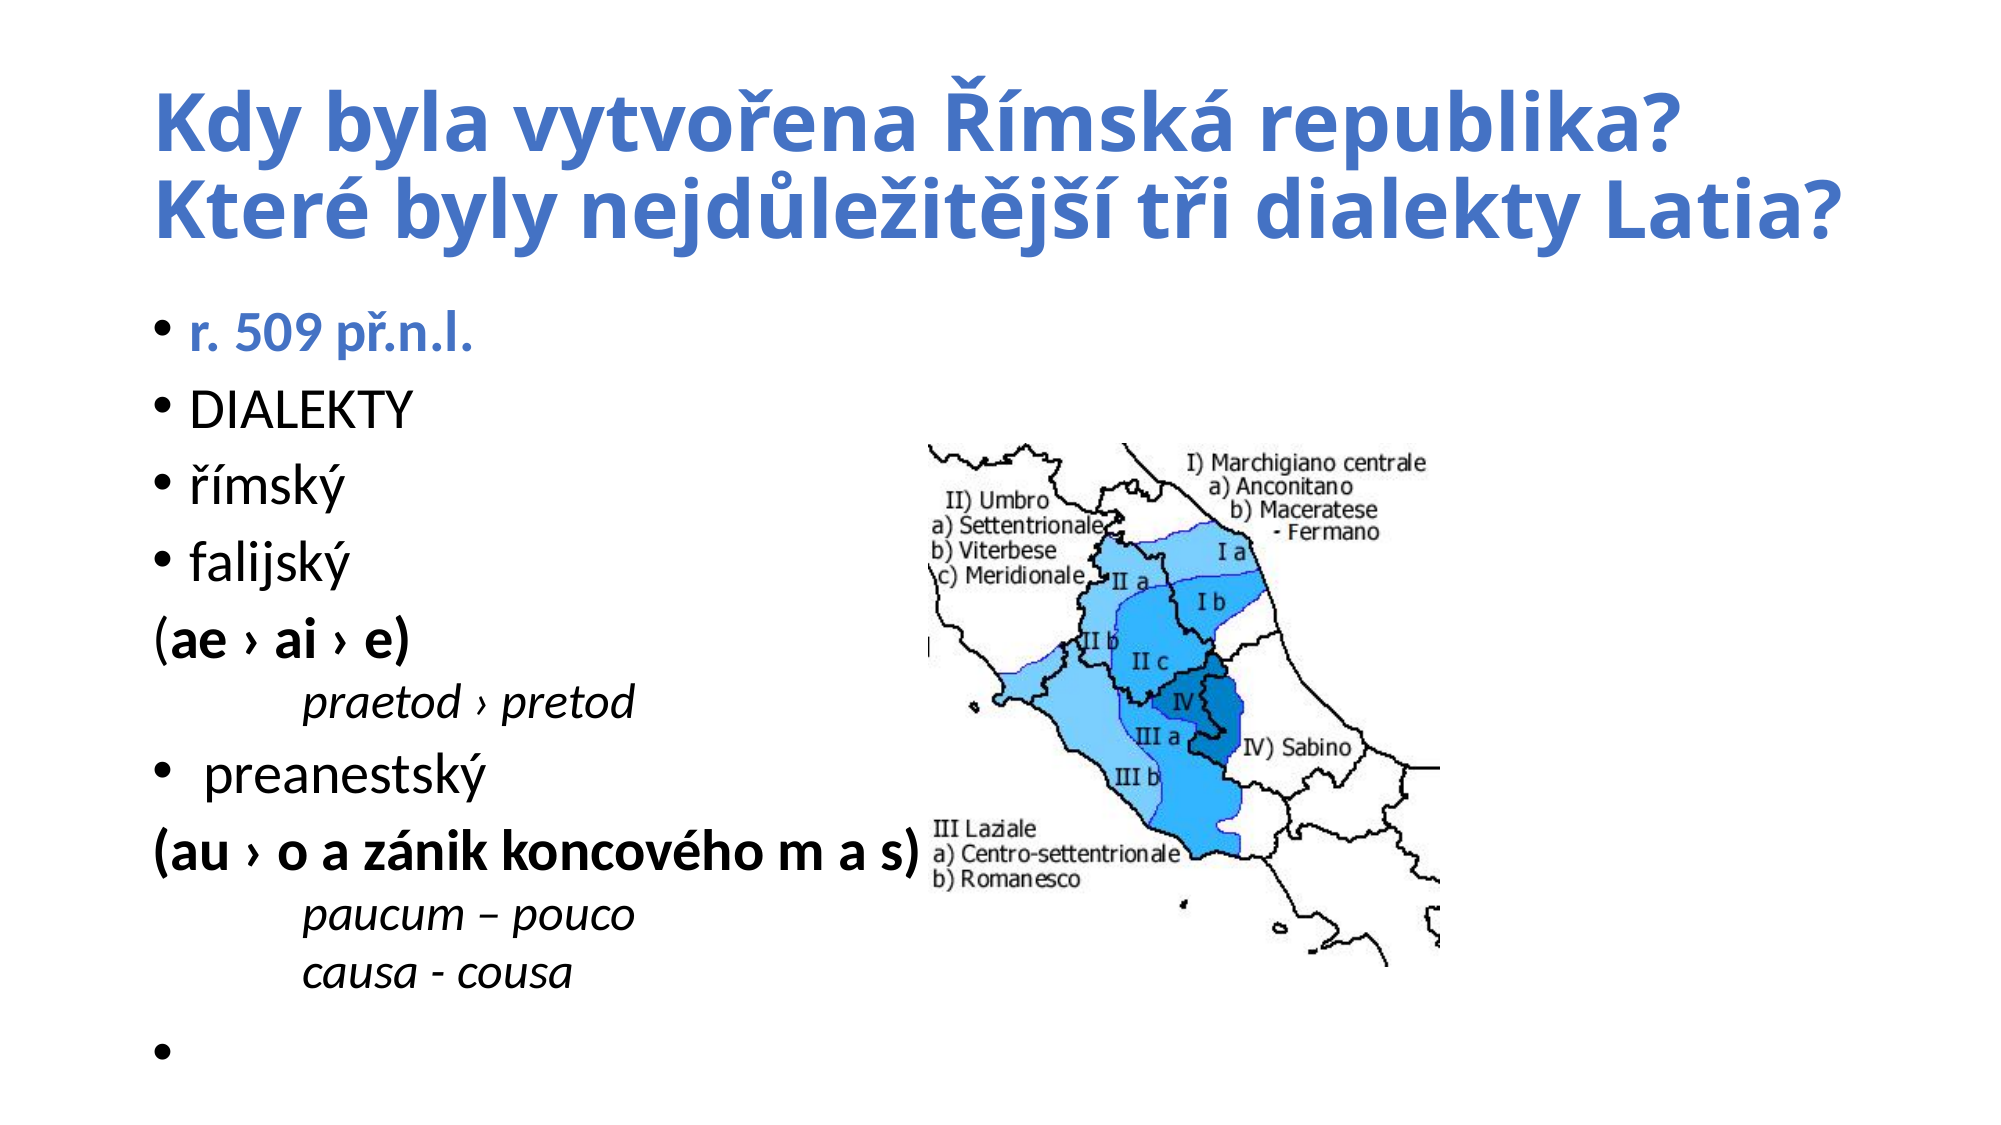

# Kdy byla vytvořena Římská republika? Které byly nejdůležitější tři dialekty Latia?
r. 509 př.n.l.
DIALEKTY
římský
falijský
(ae › ai › e)
praetod › pretod
 preanestský
(au › o a zánik koncového m a s)
paucum – pouco
causa - cousa